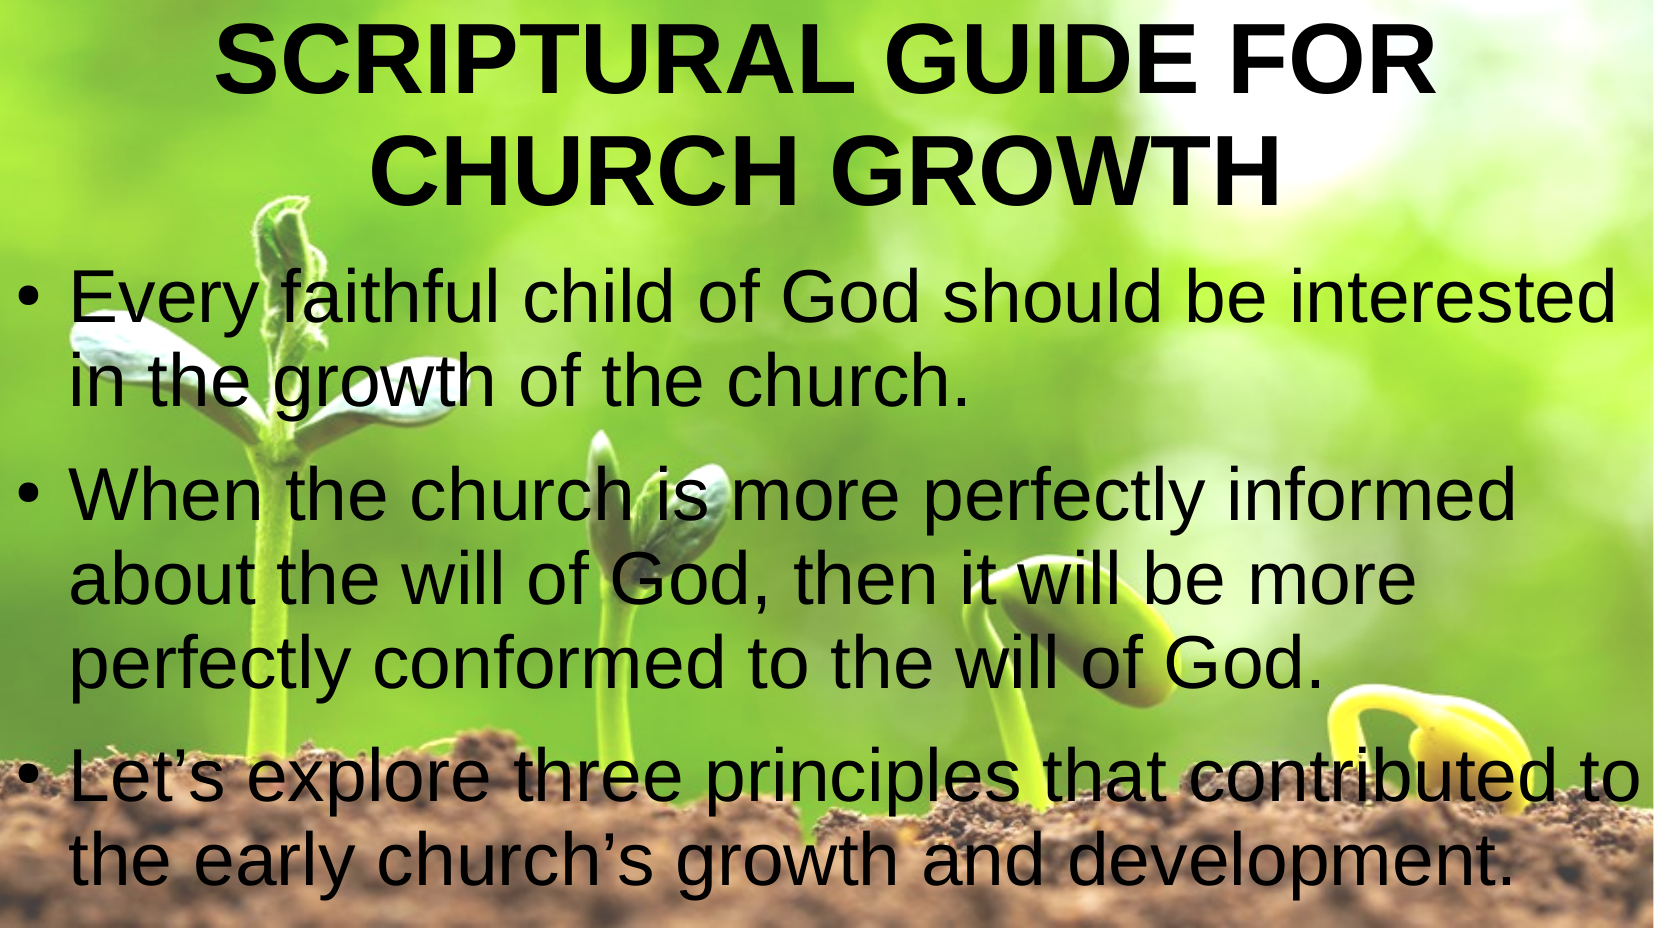

# SCRIPTURAL GUIDE FOR CHURCH GROWTH
Every faithful child of God should be interested in the growth of the church.
When the church is more perfectly informed about the will of God, then it will be more perfectly conformed to the will of God.
Let’s explore three principles that contributed to the early church’s growth and development.